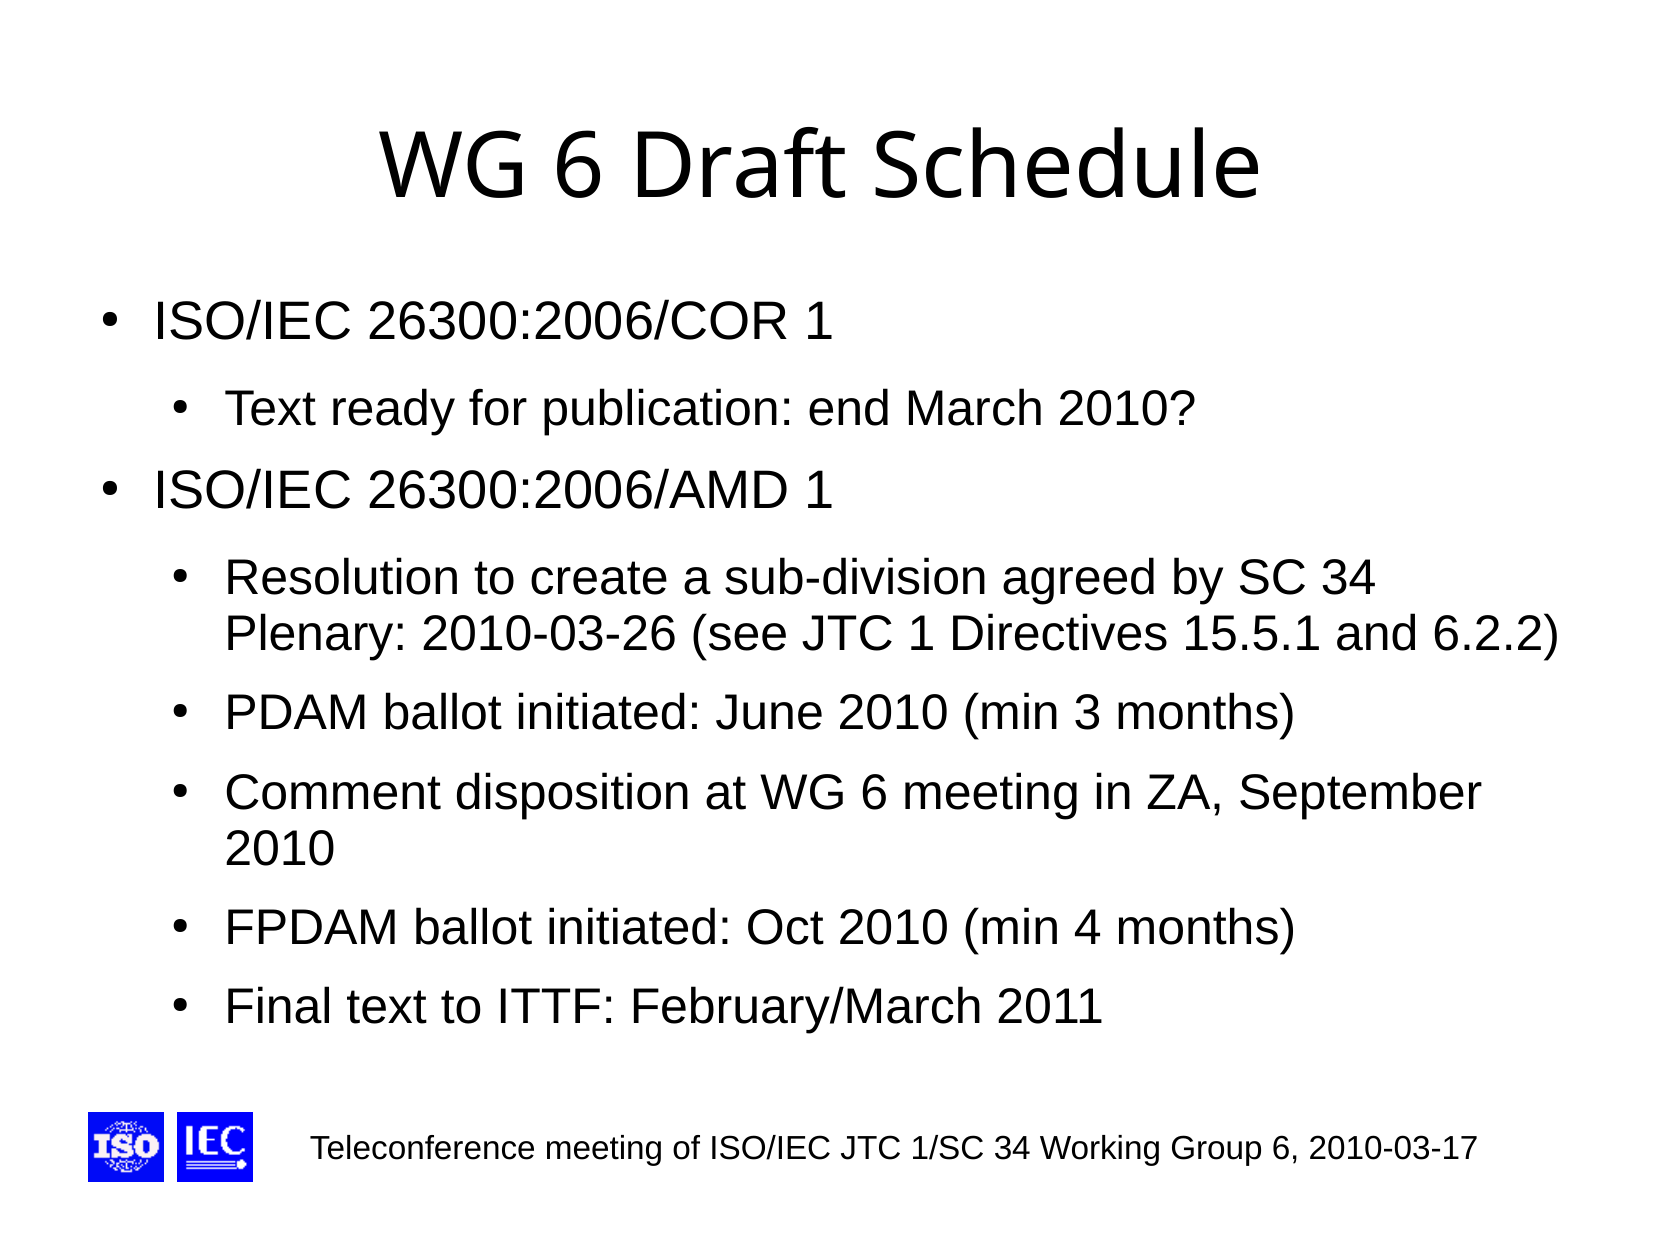

# WG 6 Draft Schedule
ISO/IEC 26300:2006/COR 1
Text ready for publication: end March 2010?
ISO/IEC 26300:2006/AMD 1
Resolution to create a sub-division agreed by SC 34 Plenary: 2010-03-26 (see JTC 1 Directives 15.5.1 and 6.2.2)
PDAM ballot initiated: June 2010 (min 3 months)
Comment disposition at WG 6 meeting in ZA, September 2010
FPDAM ballot initiated: Oct 2010 (min 4 months)
Final text to ITTF: February/March 2011